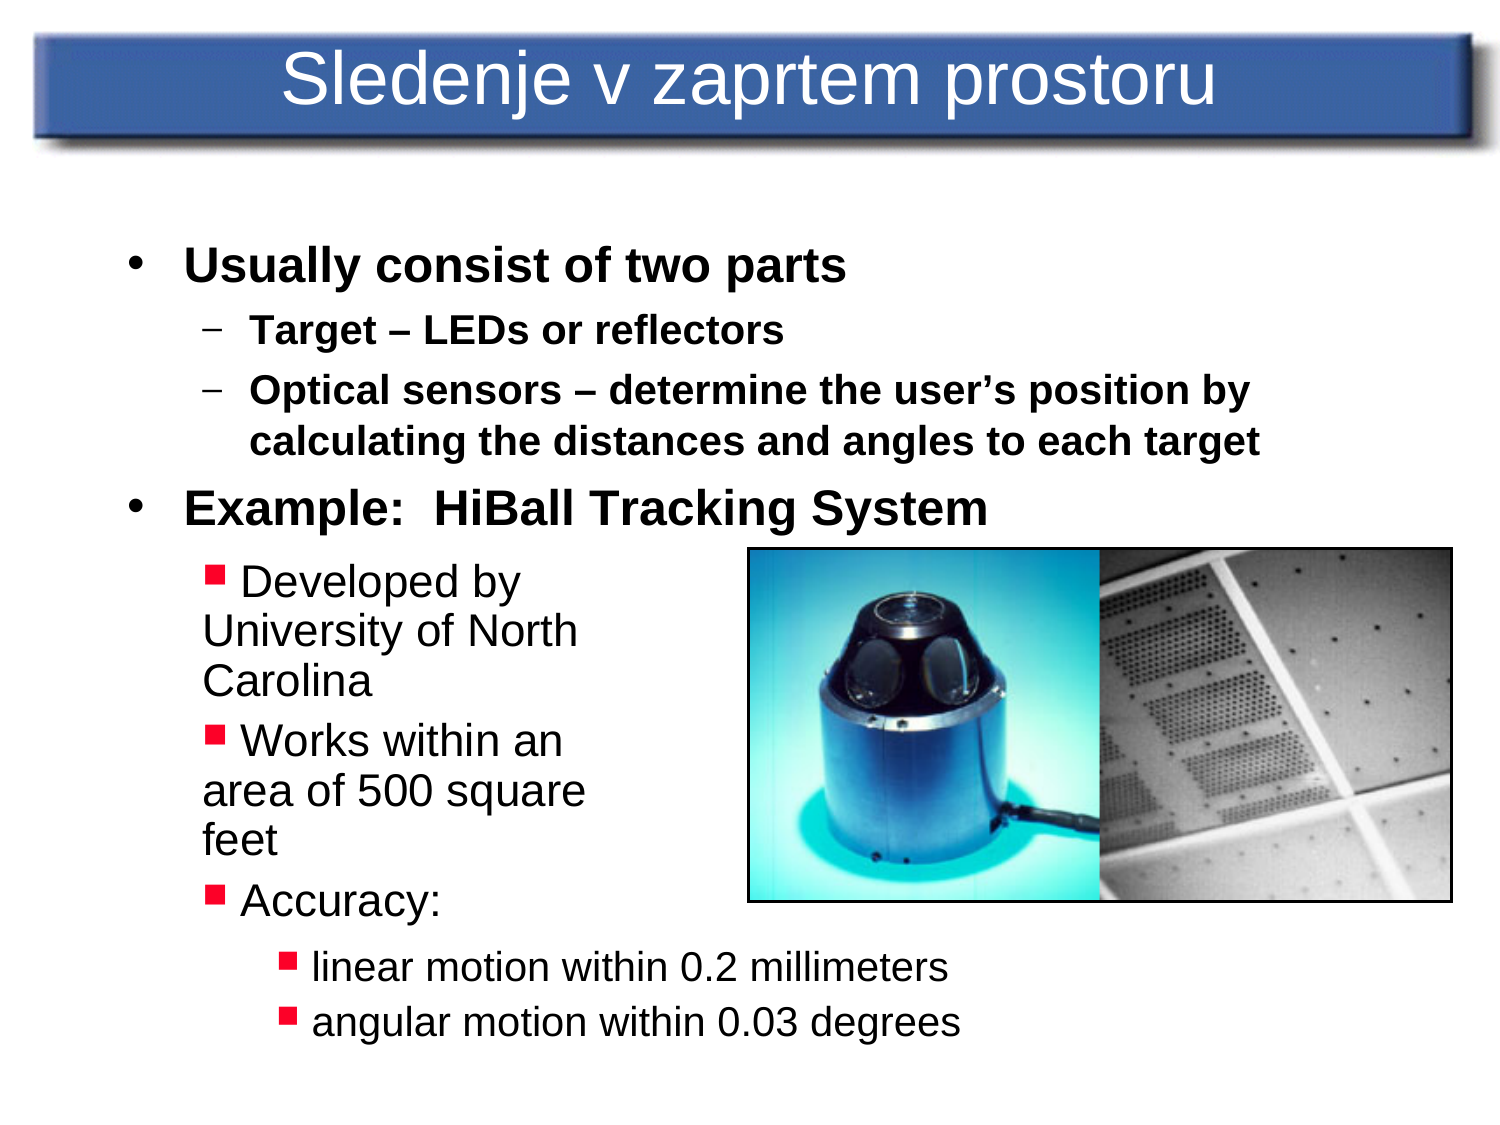

# Sledenje v zaprtem prostoru
Usually consist of two parts
Target – LEDs or reflectors
Optical sensors – determine the user’s position by calculating the distances and angles to each target
Example: HiBall Tracking System
 Developed by University of North Carolina
 Works within an area of 500 square feet
 Accuracy:
 linear motion within 0.2 millimeters
 angular motion within 0.03 degrees